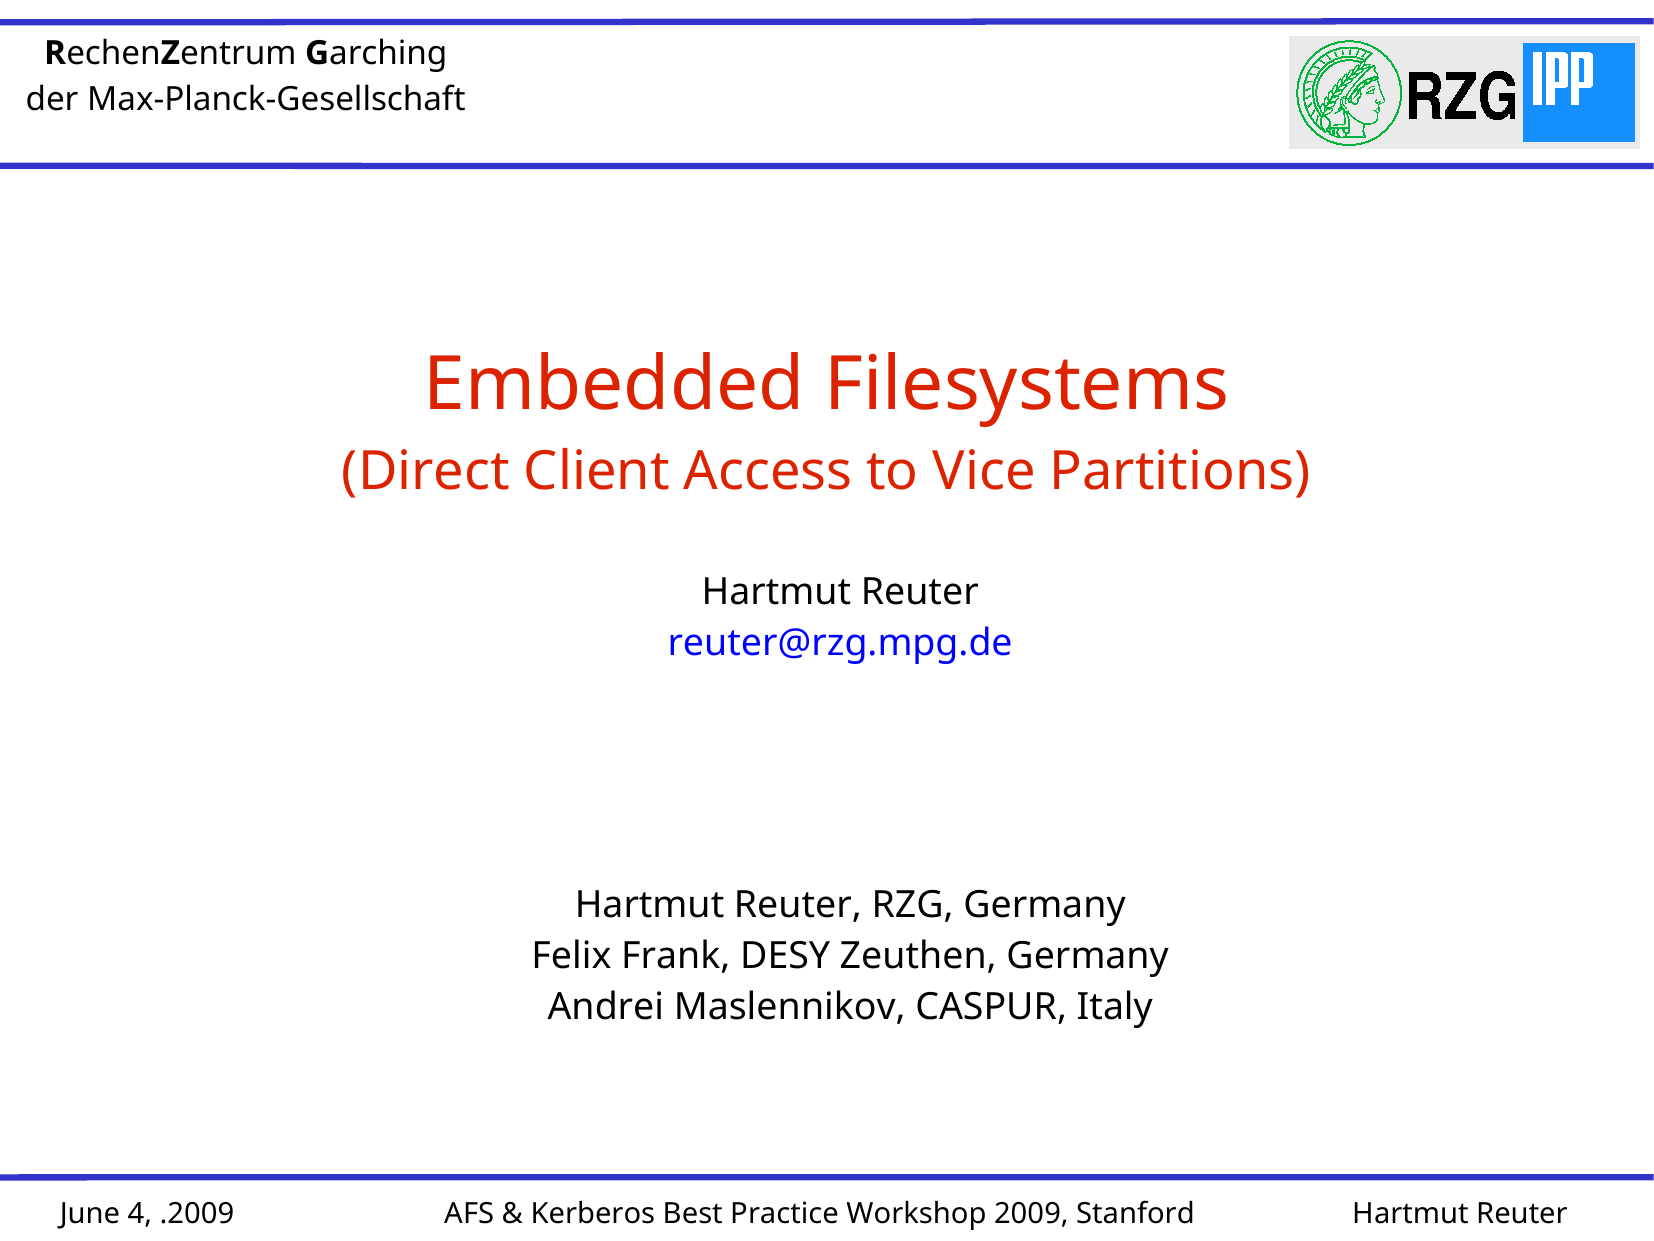

Embedded Filesystems
(Direct Client Access to Vice Partitions)
Hartmut Reuter
reuter@rzg.mpg.de
Hartmut Reuter, RZG, Germany
Felix Frank, DESY Zeuthen, Germany
Andrei Maslennikov, CASPUR, Italy